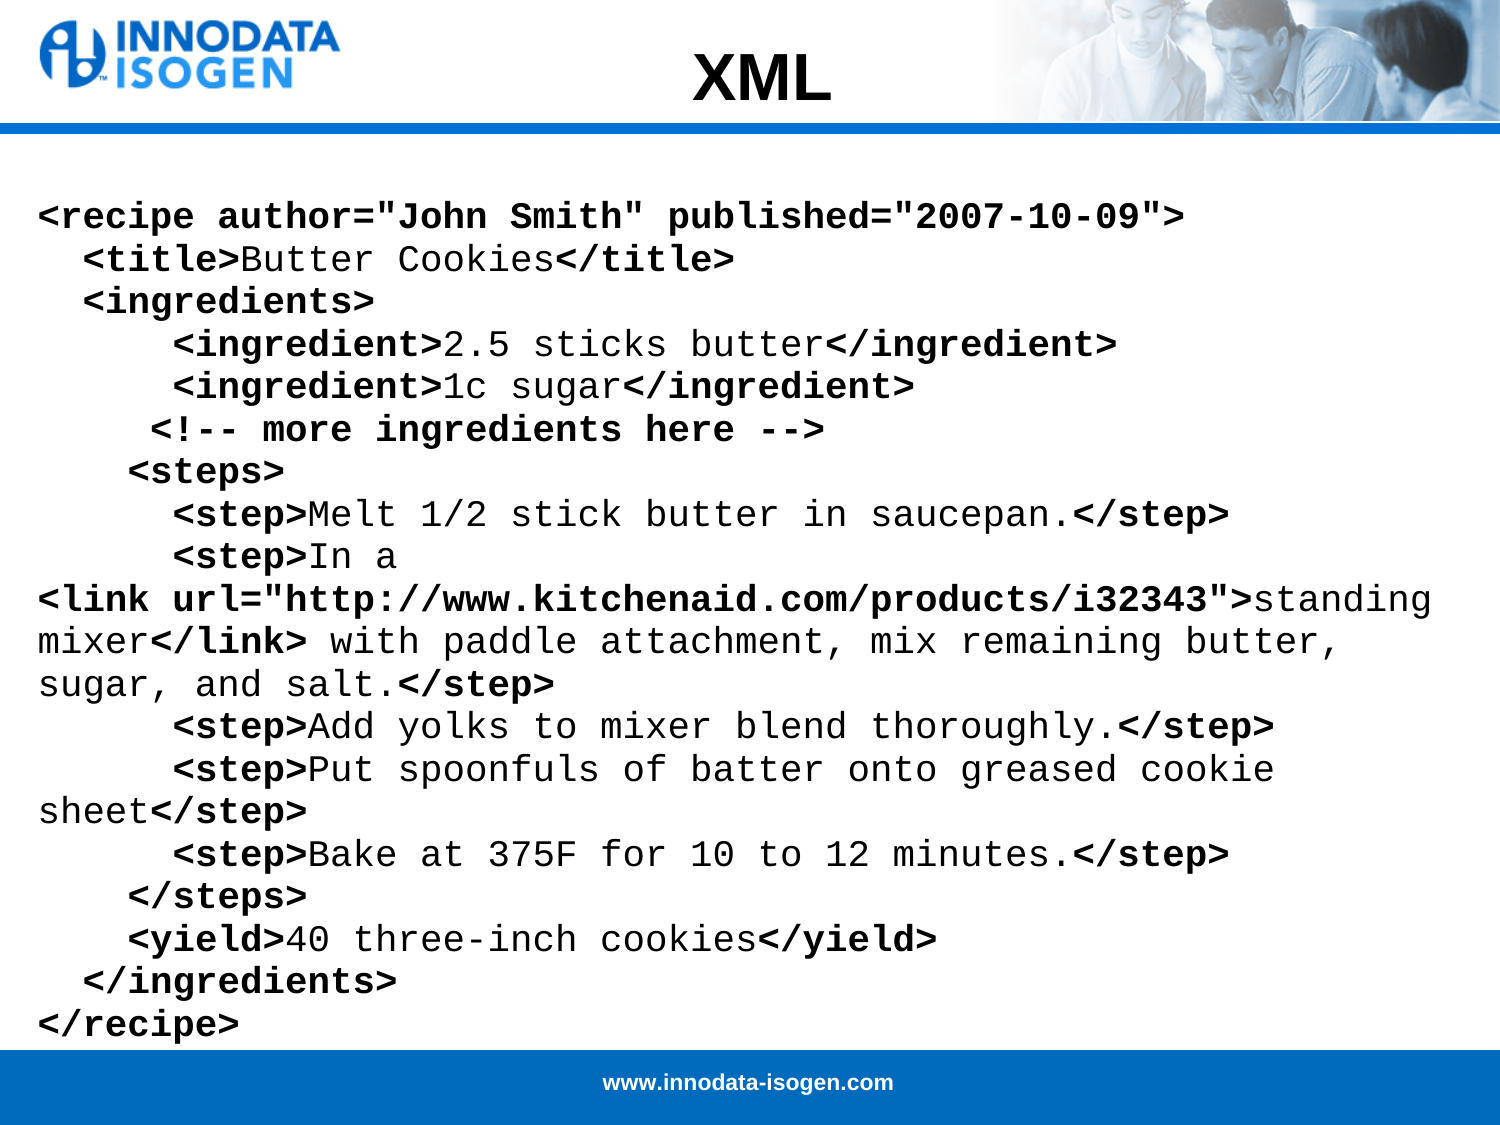

# XML
<recipe author="John Smith" published="2007-10-09">
 <title>Butter Cookies</title>
 <ingredients>
 <ingredient>2.5 sticks butter</ingredient>
 <ingredient>1c sugar</ingredient>
 <!-- more ingredients here -->
 <steps>
 <step>Melt 1/2 stick butter in saucepan.</step>
 <step>In a
<link url="http://www.kitchenaid.com/products/i32343">standing mixer</link> with paddle attachment, mix remaining butter, sugar, and salt.</step>
 <step>Add yolks to mixer blend thoroughly.</step>
 <step>Put spoonfuls of batter onto greased cookie sheet</step>
 <step>Bake at 375F for 10 to 12 minutes.</step>
 </steps>
 <yield>40 three-inch cookies</yield>
 </ingredients>
</recipe>